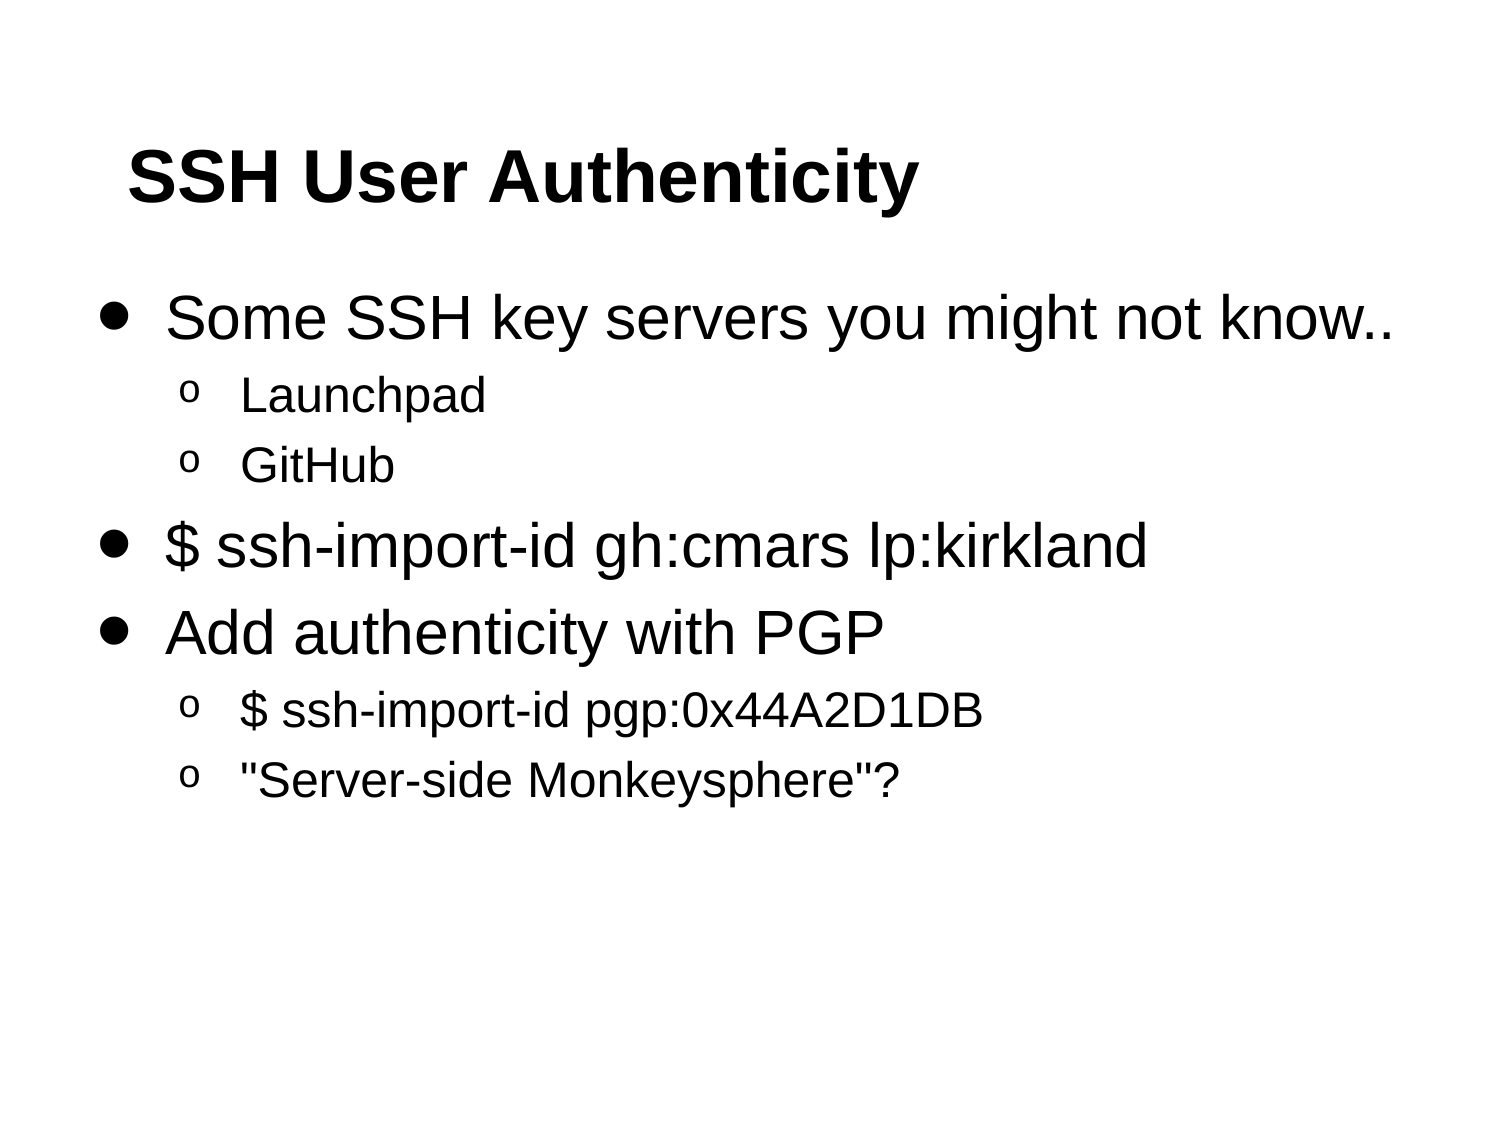

# SSH User Authenticity
Some SSH key servers you might not know..
Launchpad
GitHub
$ ssh-import-id gh:cmars lp:kirkland
Add authenticity with PGP
$ ssh-import-id pgp:0x44A2D1DB
"Server-side Monkeysphere"?